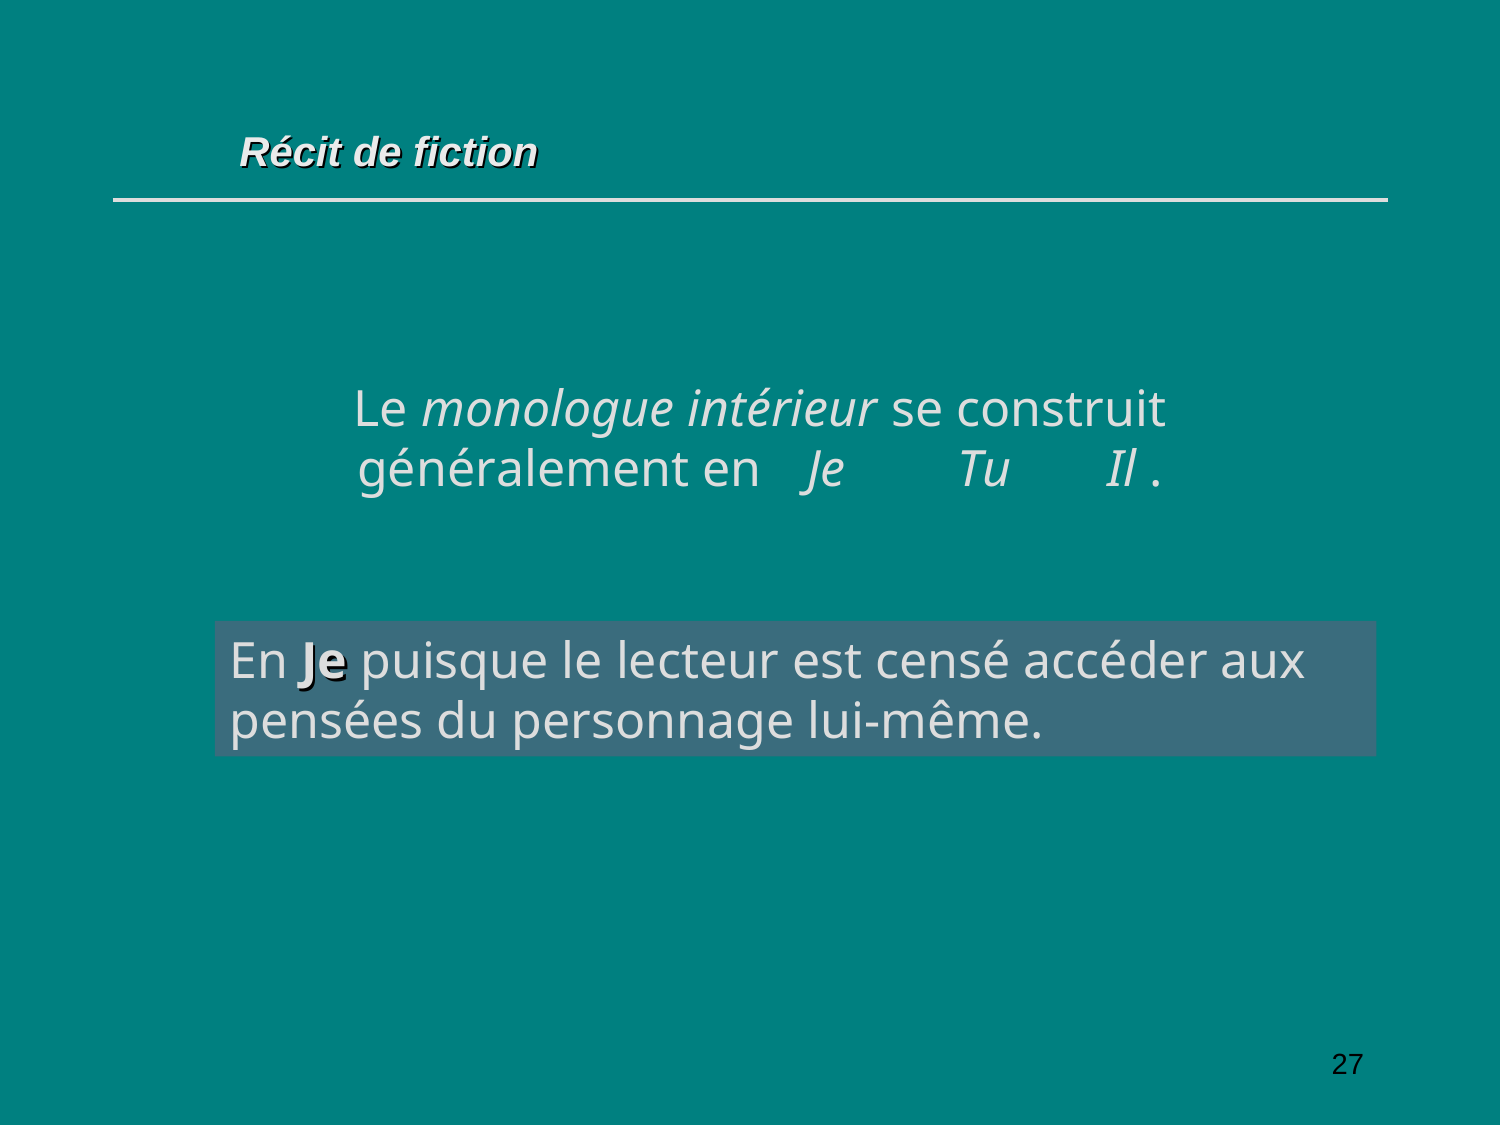

Récit de fiction
Le monologue intérieur se construit généralement en 	Je	Tu	Il .
En Je puisque le lecteur est censé accéder aux pensées du personnage lui-même.
27